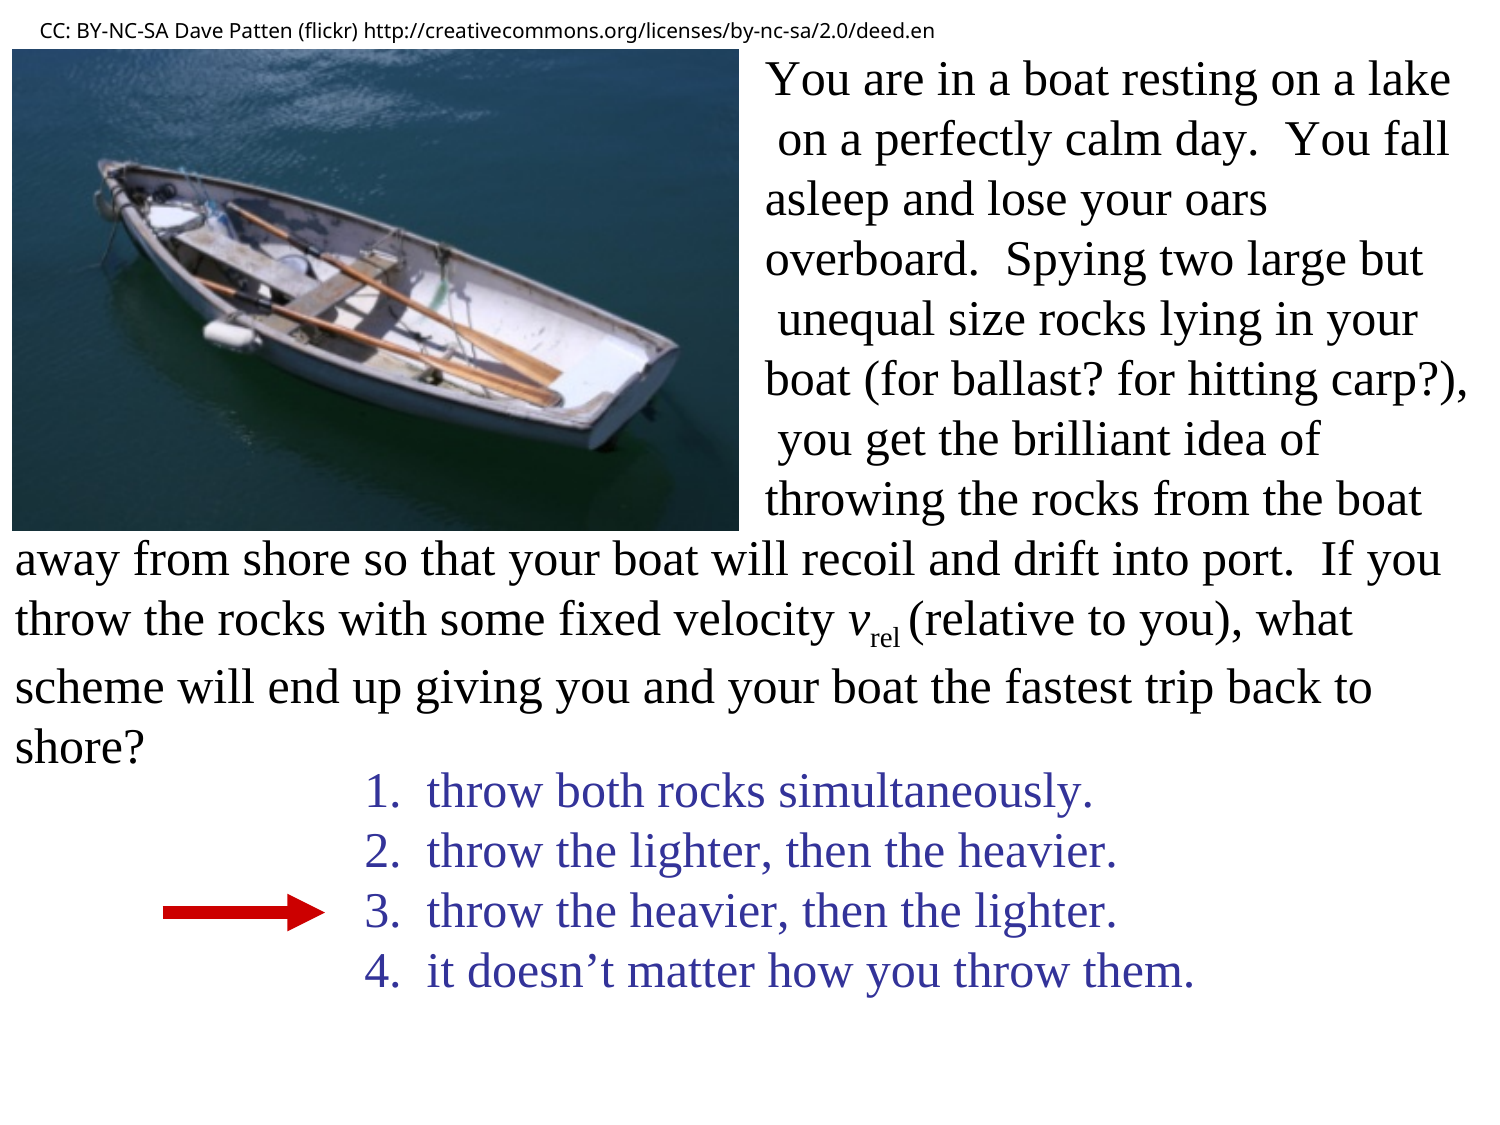

CC: BY-NC-SA Dave Patten (flickr) http://creativecommons.org/licenses/by-nc-sa/2.0/deed.en
					You are in a boat resting on a lake
					 on a perfectly calm day. You fall
					asleep and lose your oars
					overboard. Spying two large but
					 unequal size rocks lying in your
					boat (for ballast? for hitting carp?),
					 you get the brilliant idea of
					throwing the rocks from the boat away from shore so that your boat will recoil and drift into port. If you throw the rocks with some fixed velocity vrel (relative to you), what scheme will end up giving you and your boat the fastest trip back to shore?
1. throw both rocks simultaneously.
2. throw the lighter, then the heavier.
3. throw the heavier, then the lighter.
4. it doesn’t matter how you throw them.